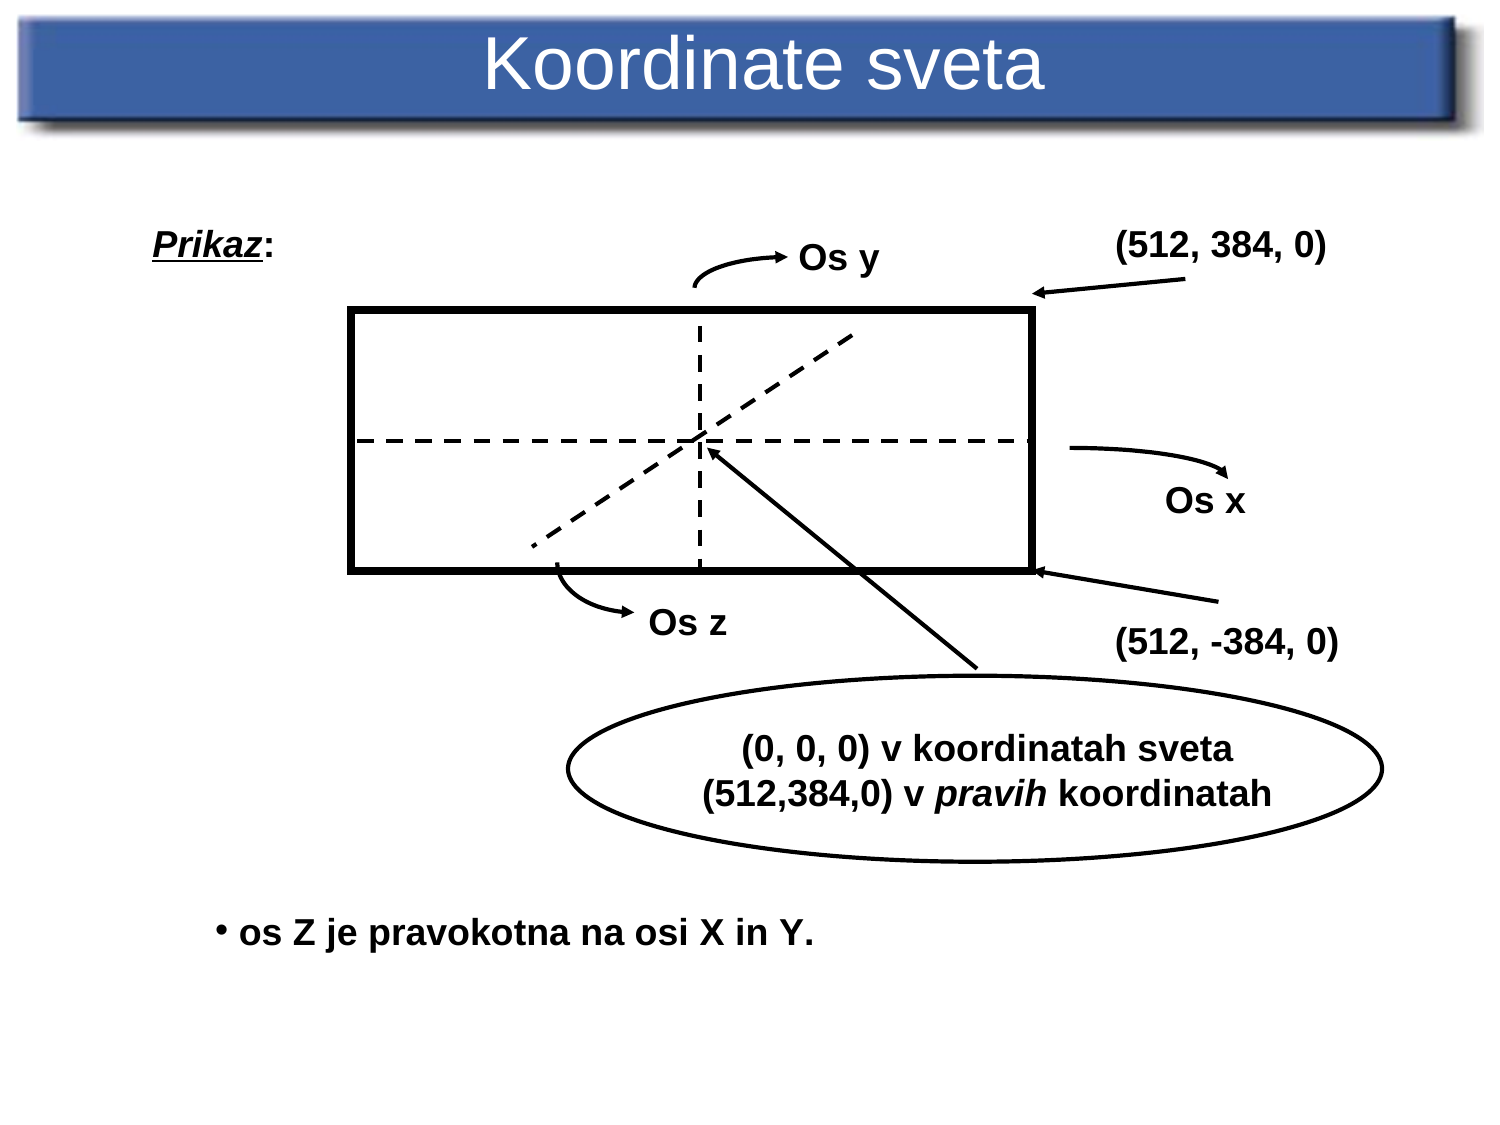

Koordinate sveta
Prikaz:
(512, 384, 0)
Os y
Os x
Os z
(512, -384, 0)
(0, 0, 0) v koordinatah sveta
(512,384,0) v pravih koordinatah
 os Z je pravokotna na osi X in Y.